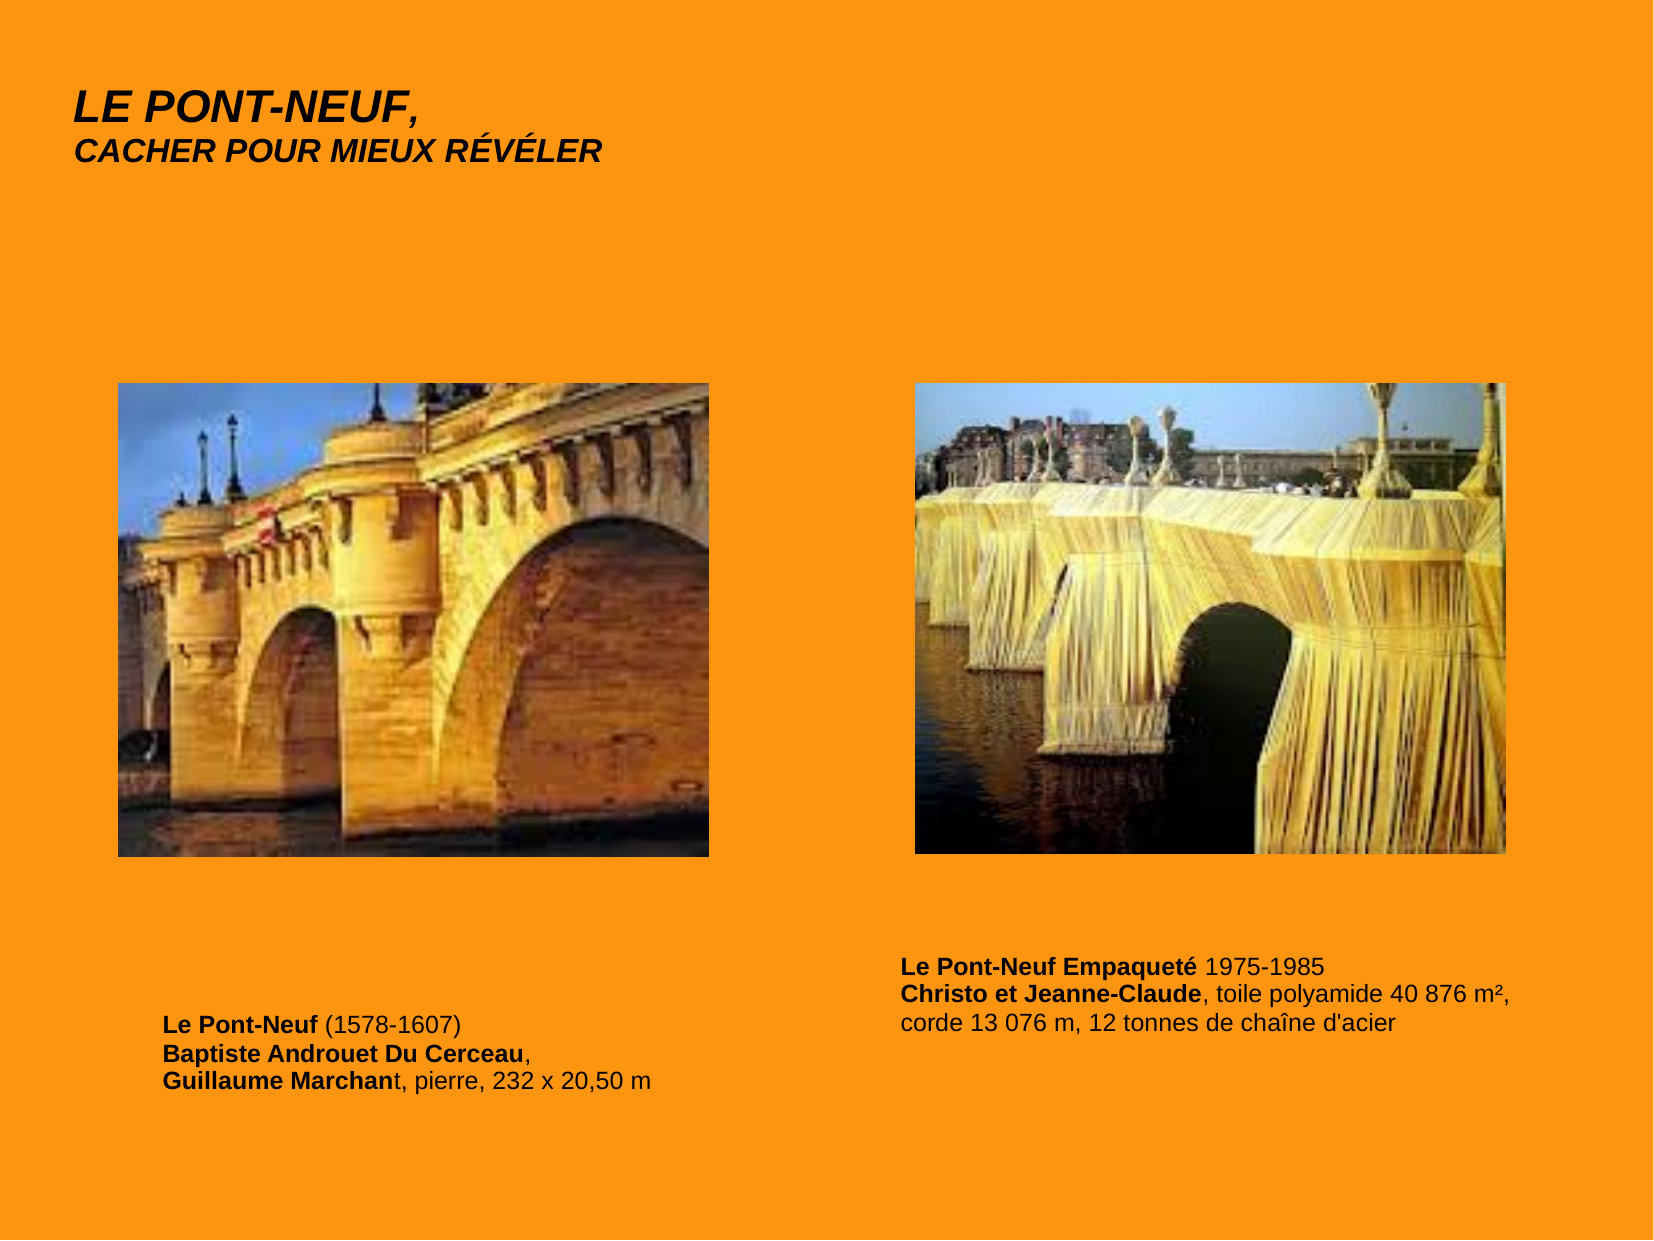

LE PONT-NEUF,
CACHER POUR MIEUX RÉVÉLER
Le Pont-Neuf Empaqueté 1975-1985
Christo et Jeanne-Claude, toile polyamide 40 876 m²,
corde 13 076 m, 12 tonnes de chaîne d'acier
Le Pont-Neuf (1578-1607)
Baptiste Androuet Du Cerceau,
Guillaume Marchant, pierre, 232 x 20,50 m